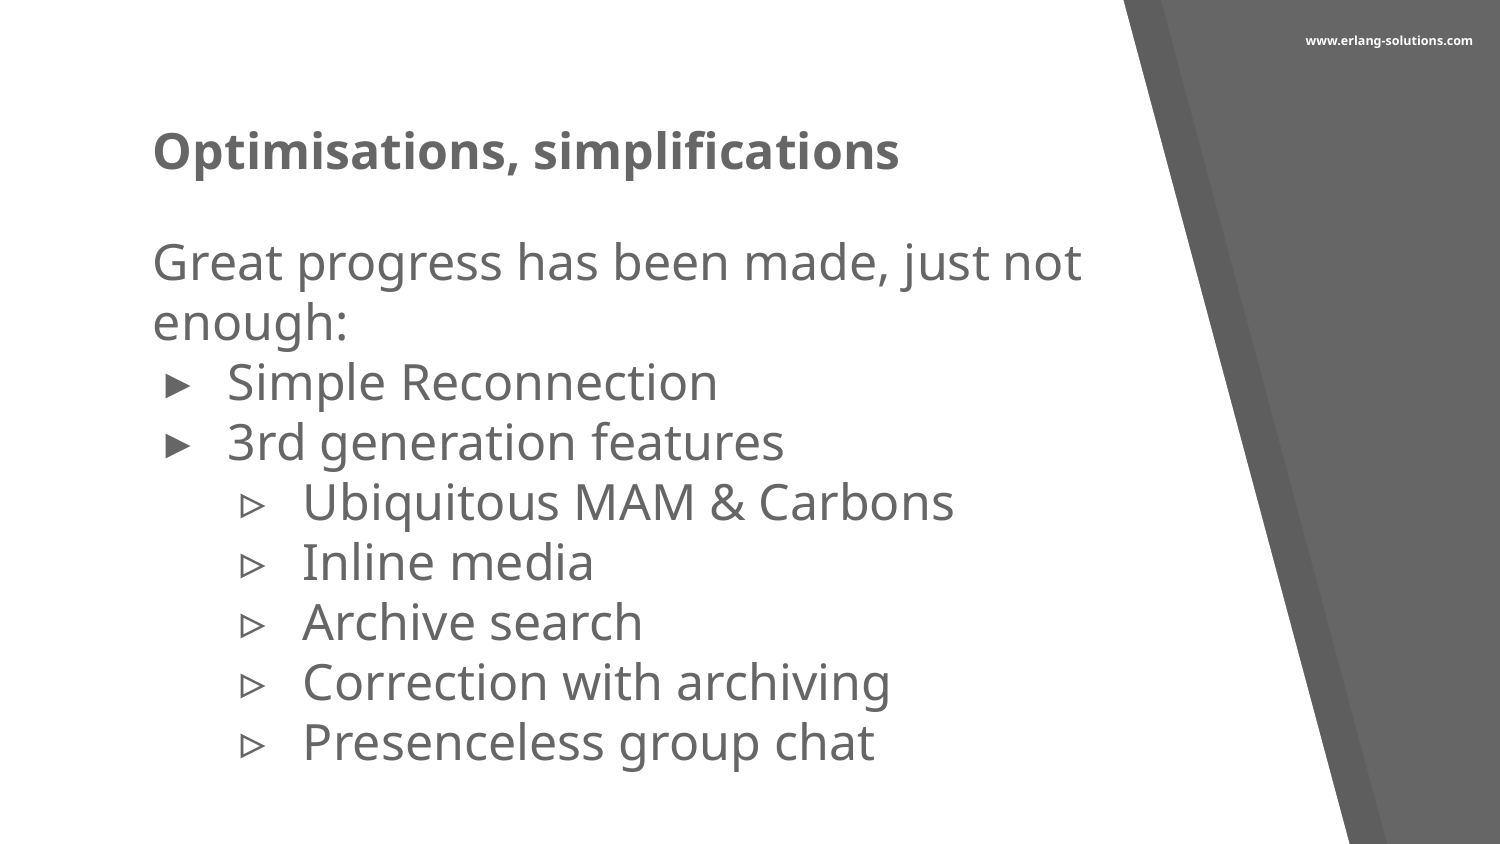

# Optimisations, simplifications
Great progress has been made, just not enough:
Simple Reconnection
3rd generation features
Ubiquitous MAM & Carbons
Inline media
Archive search
Correction with archiving
Presenceless group chat